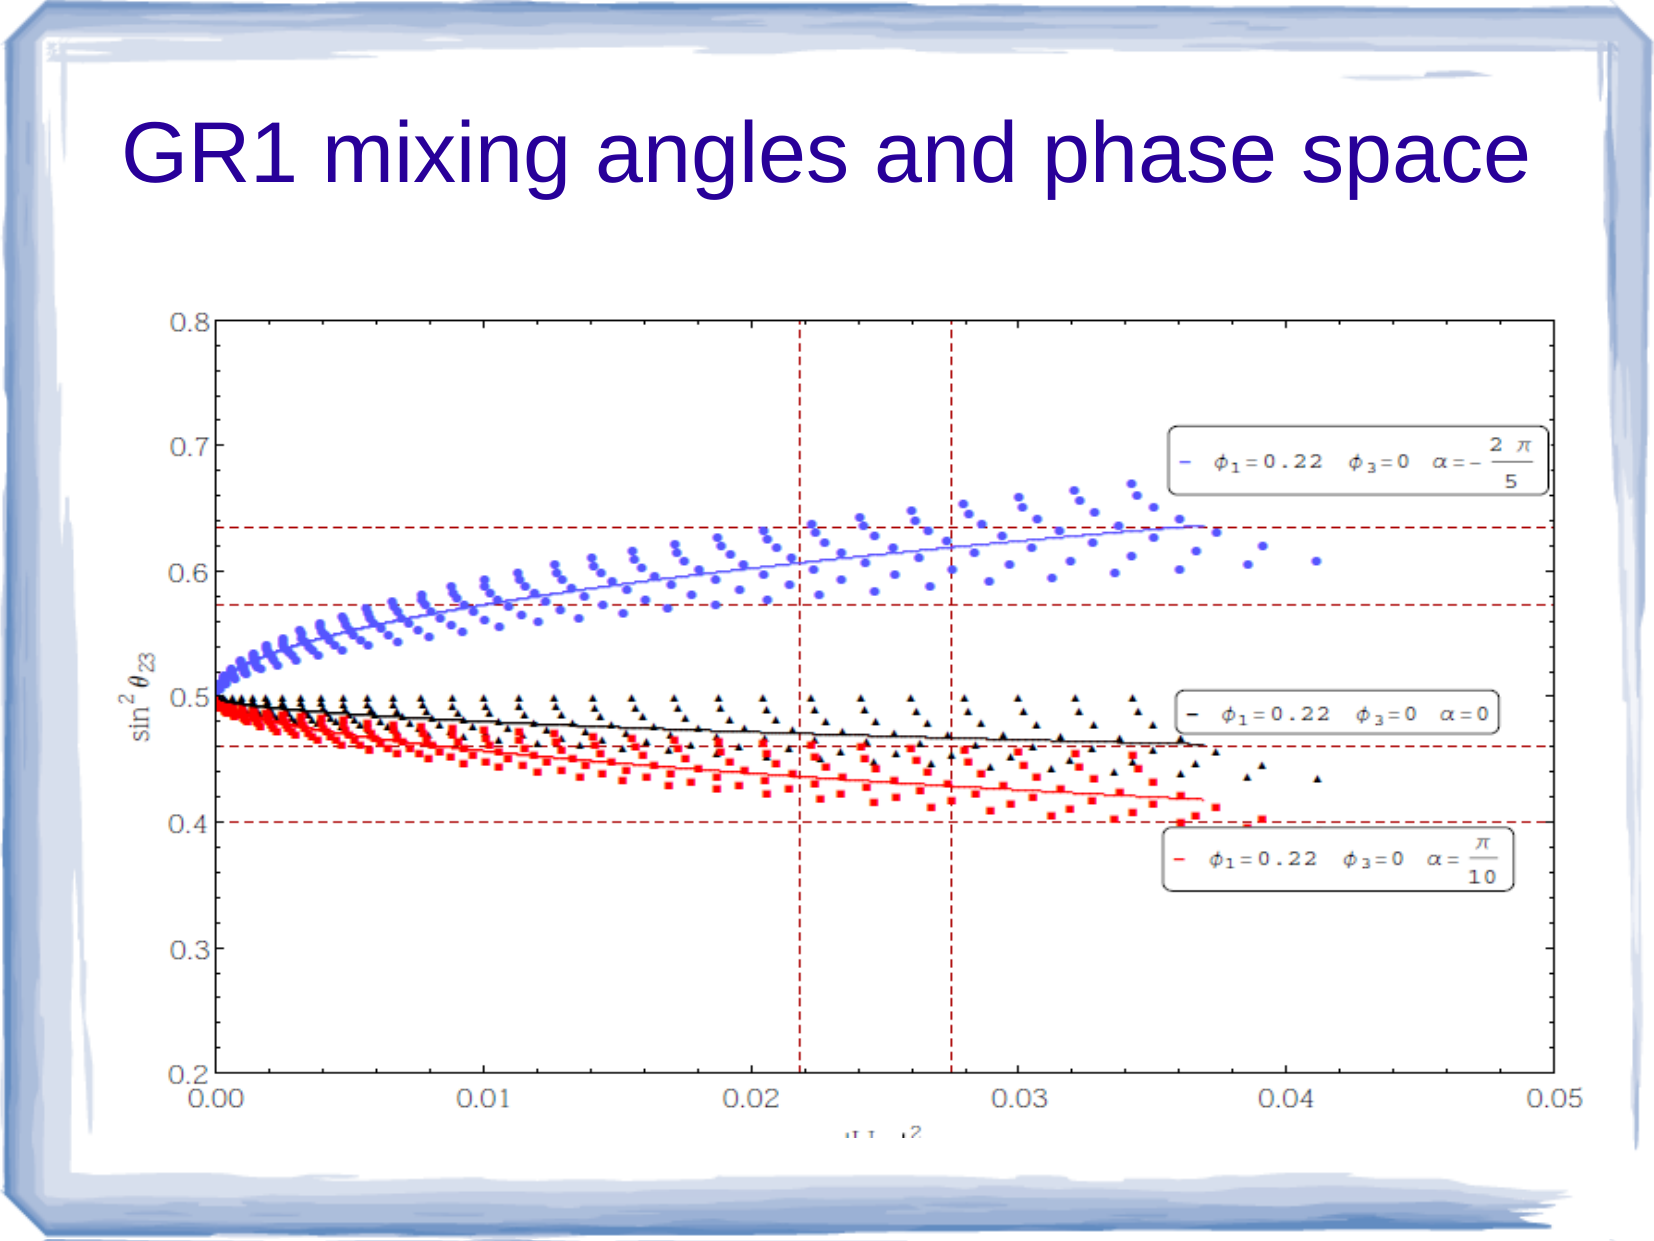

# GR1 mixing angles and phase space